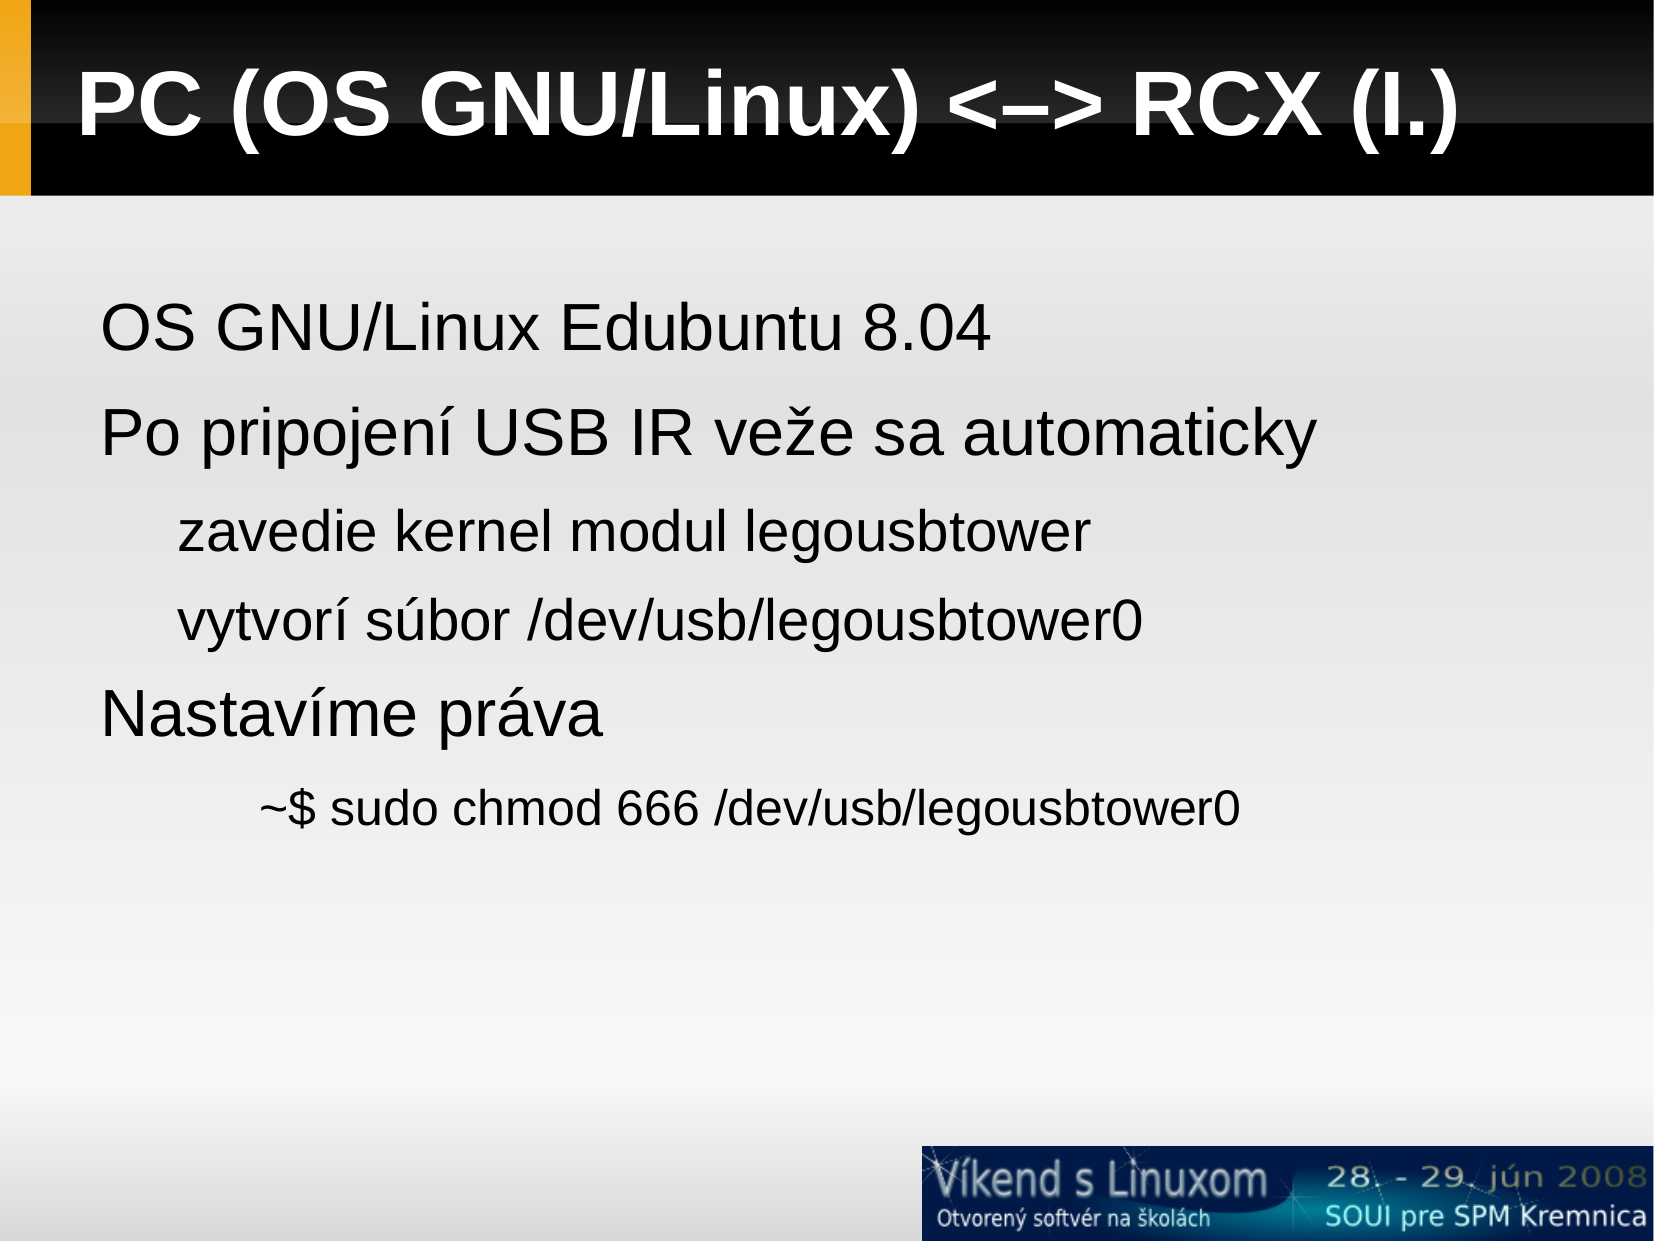

# PC (OS GNU/Linux) <–> RCX (I.)
OS GNU/Linux Edubuntu 8.04
Po pripojení USB IR veže sa automaticky
zavedie kernel modul legousbtower
vytvorí súbor /dev/usb/legousbtower0
Nastavíme práva
~$ sudo chmod 666 /dev/usb/legousbtower0